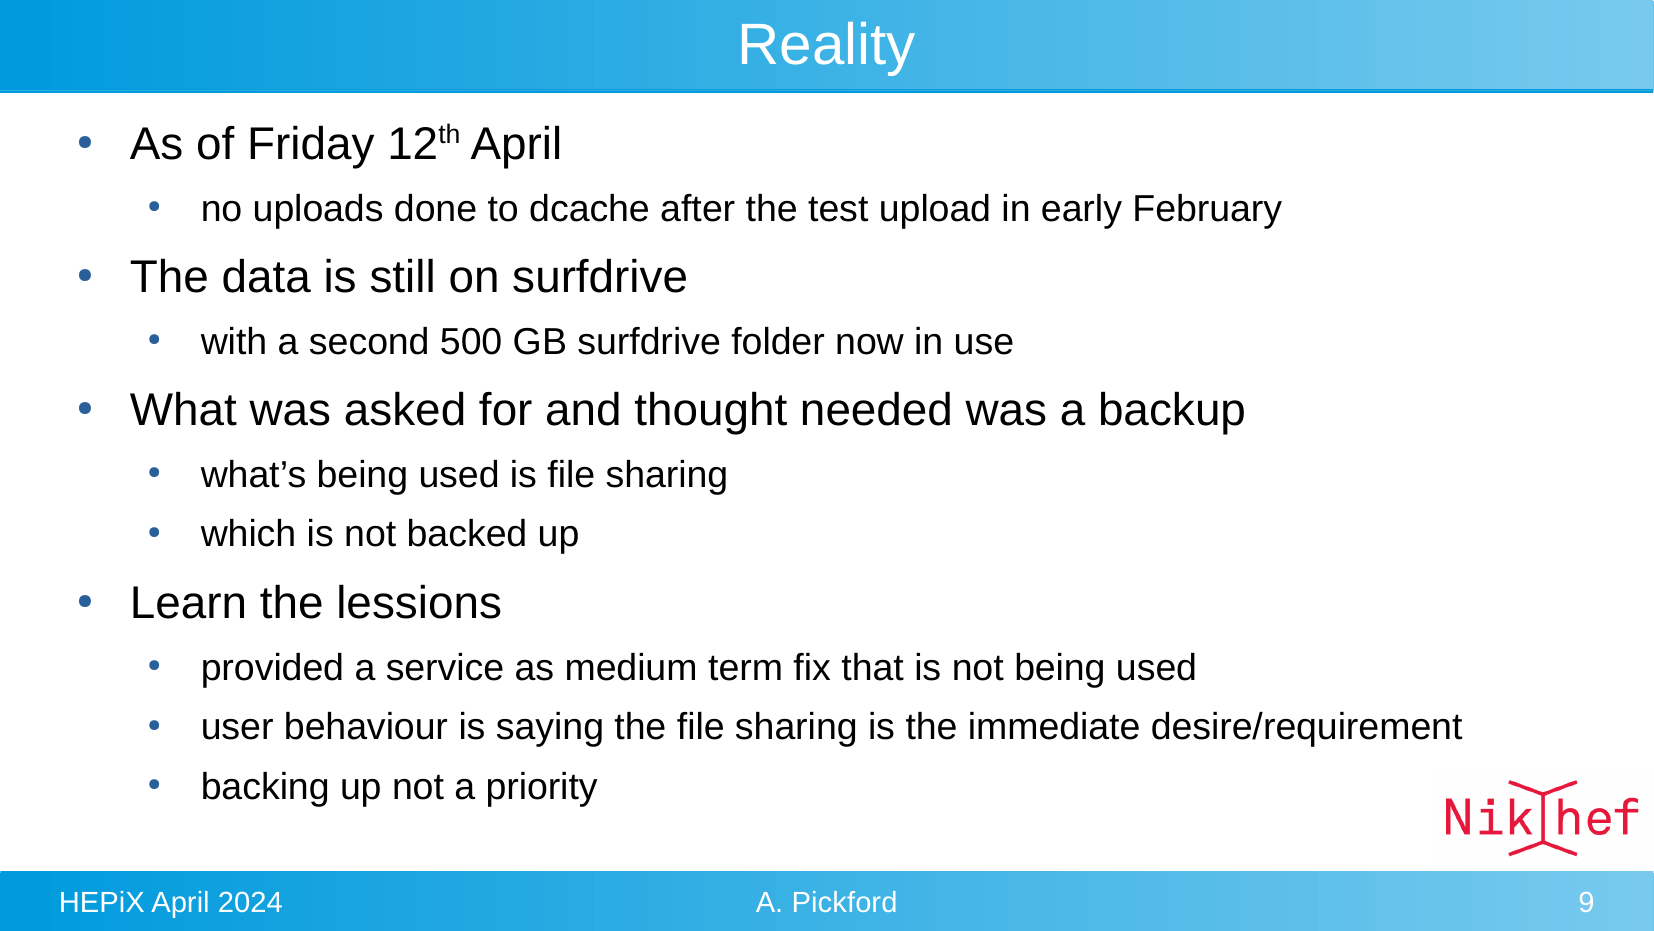

# Reality
As of Friday 12th April
no uploads done to dcache after the test upload in early February
The data is still on surfdrive
with a second 500 GB surfdrive folder now in use
What was asked for and thought needed was a backup
what’s being used is file sharing
which is not backed up
Learn the lessions
provided a service as medium term fix that is not being used
user behaviour is saying the file sharing is the immediate desire/requirement
backing up not a priority
9